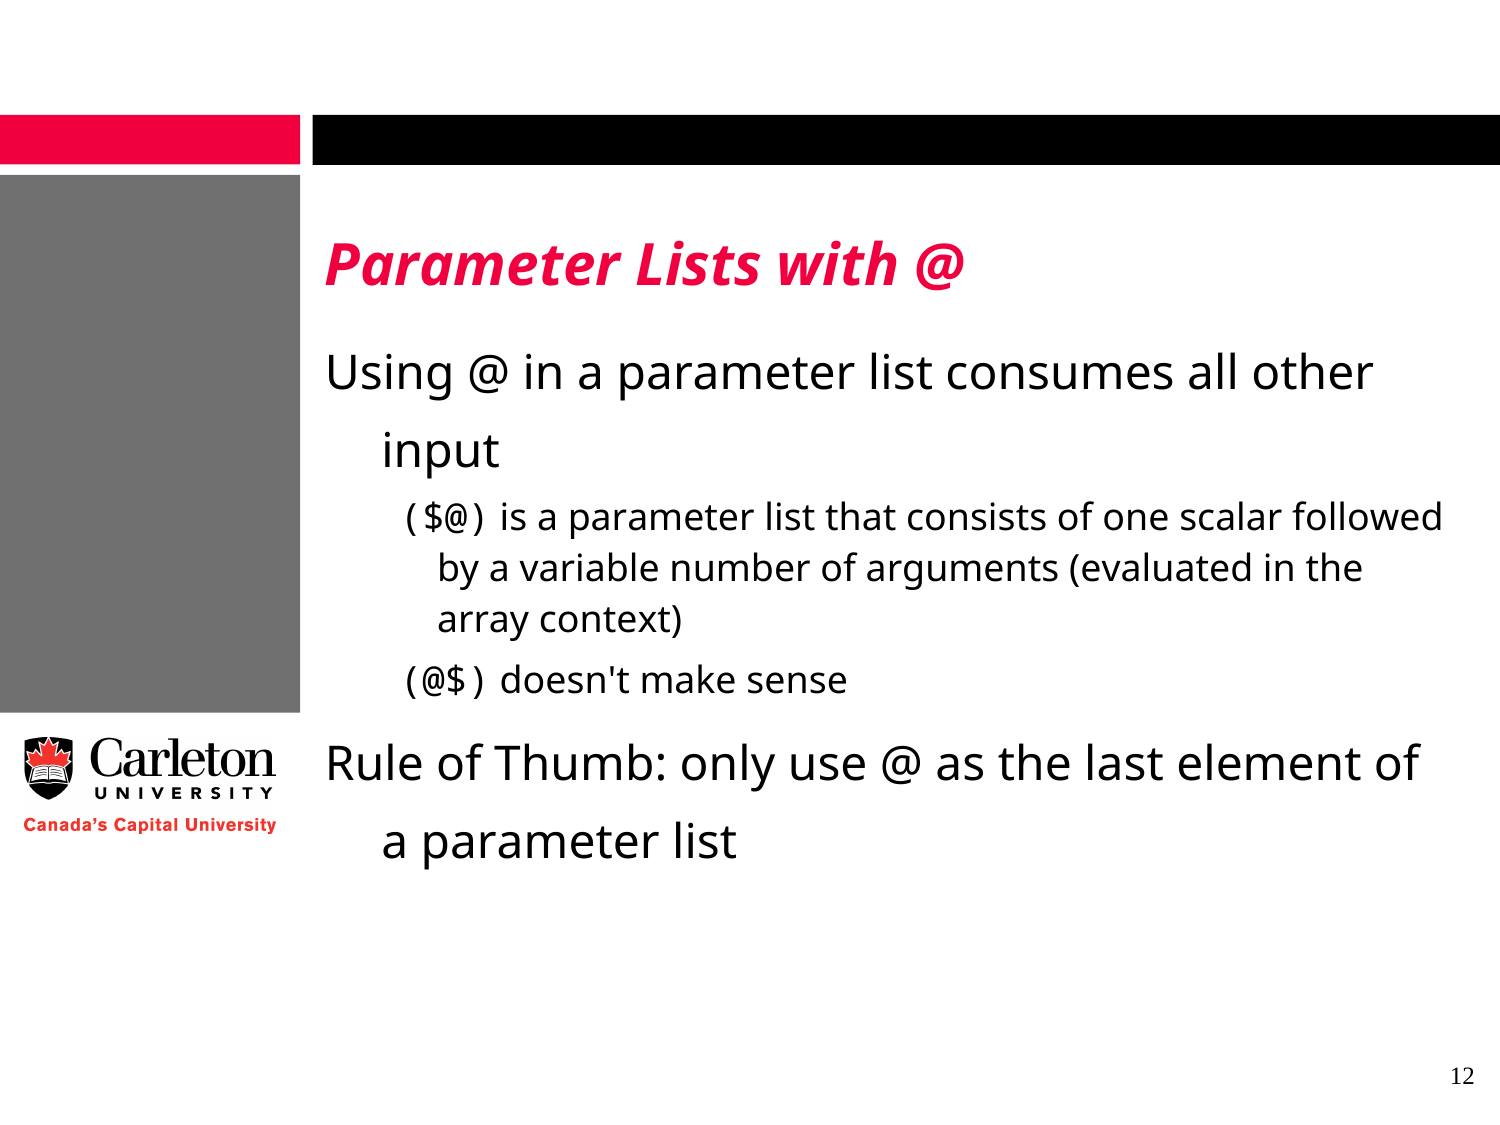

# Parameter Lists with @
Using @ in a parameter list consumes all other input
($@) is a parameter list that consists of one scalar followed by a variable number of arguments (evaluated in the array context)
(@$) doesn't make sense
Rule of Thumb: only use @ as the last element of a parameter list
12